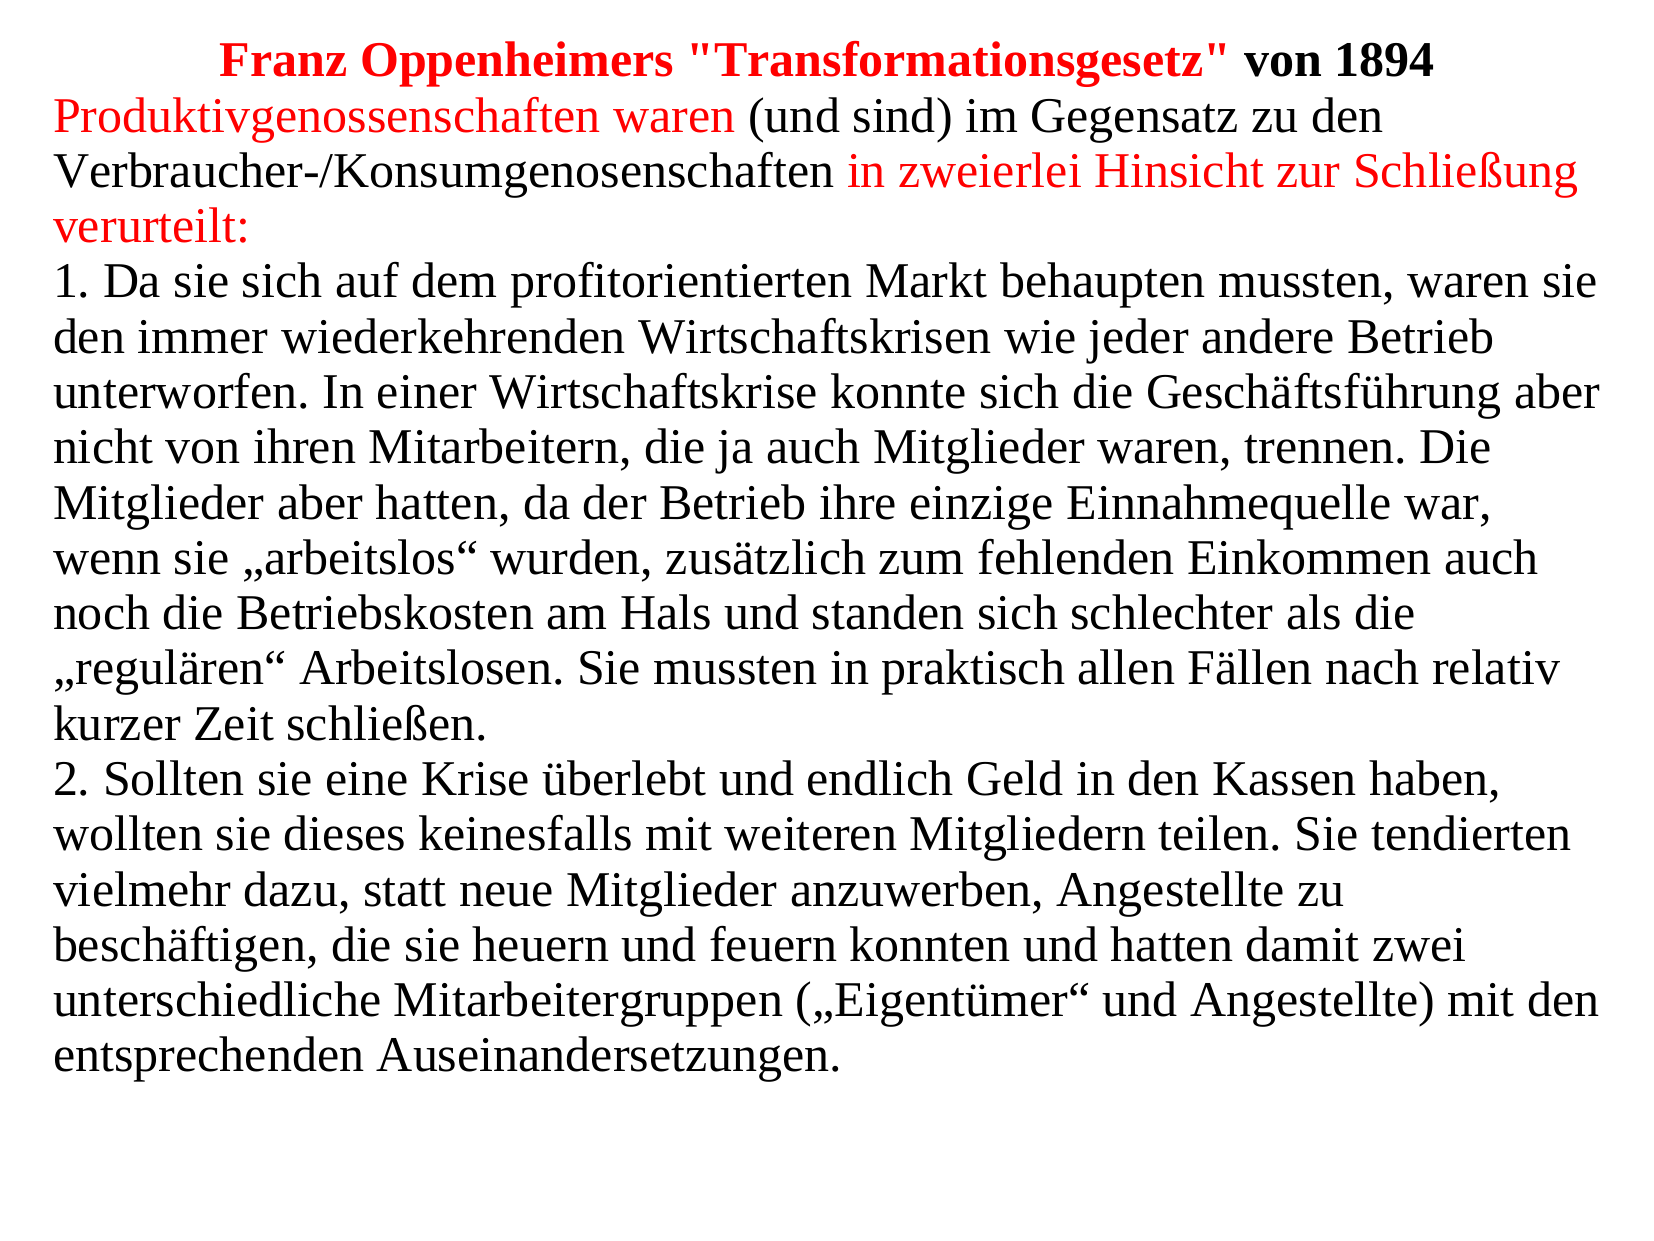

Franz Oppenheimers "Transformationsgesetz" von 1894
Produktivgenossenschaften waren (und sind) im Gegensatz zu den Verbraucher-/Konsumgenosenschaften in zweierlei Hinsicht zur Schließung verurteilt:
1. Da sie sich auf dem profitorientierten Markt behaupten mussten, waren sie den immer wiederkehrenden Wirtschaftskrisen wie jeder andere Betrieb unterworfen. In einer Wirtschaftskrise konnte sich die Geschäftsführung aber nicht von ihren Mitarbeitern, die ja auch Mitglieder waren, trennen. Die Mitglieder aber hatten, da der Betrieb ihre einzige Einnahmequelle war, wenn sie „arbeitslos“ wurden, zusätzlich zum fehlenden Einkommen auch noch die Betriebskosten am Hals und standen sich schlechter als die „regulären“ Arbeitslosen. Sie mussten in praktisch allen Fällen nach relativ kurzer Zeit schließen.
2. Sollten sie eine Krise überlebt und endlich Geld in den Kassen haben, wollten sie dieses keinesfalls mit weiteren Mitgliedern teilen. Sie tendierten vielmehr dazu, statt neue Mitglieder anzuwerben, Angestellte zu beschäftigen, die sie heuern und feuern konnten und hatten damit zwei unterschiedliche Mitarbeitergruppen („Eigentümer“ und Angestellte) mit den entsprechenden Auseinandersetzungen.